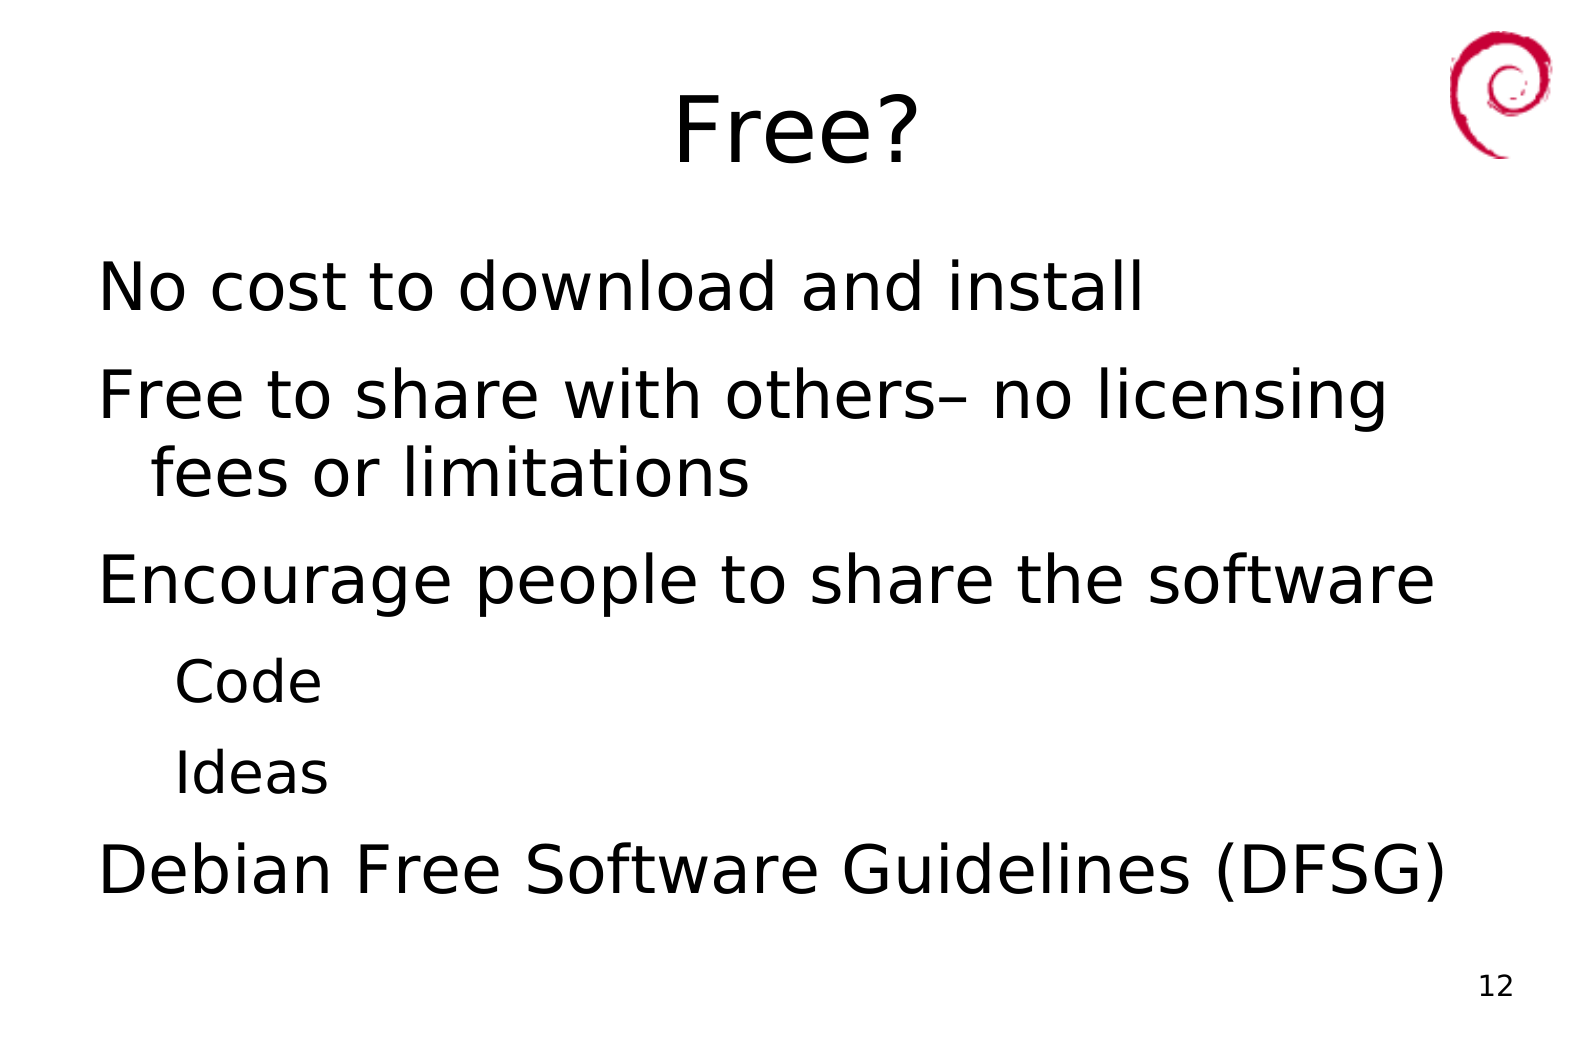

# Free?
No cost to download and install
Free to share with others– no licensing fees or limitations
Encourage people to share the software
Code
Ideas
Debian Free Software Guidelines (DFSG)
12